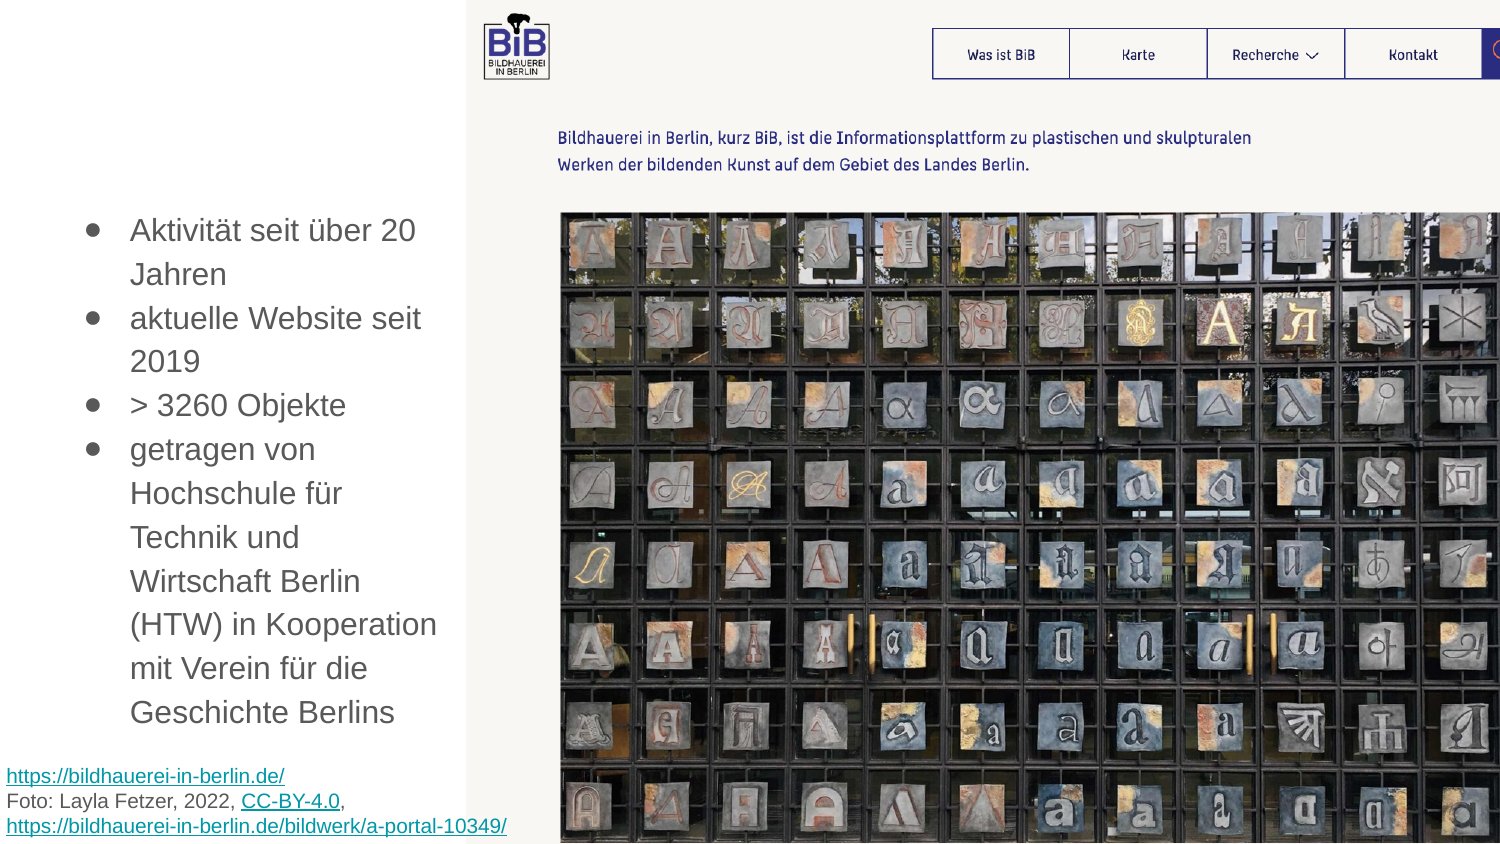

#
Aktivität seit über 20 Jahren
aktuelle Website seit 2019
> 3260 Objekte
getragen von Hochschule für Technik und Wirtschaft Berlin (HTW) in Kooperation mit Verein für die Geschichte Berlins
https://bildhauerei-in-berlin.de/
Foto: Layla Fetzer, 2022, CC-BY-4.0, https://bildhauerei-in-berlin.de/bildwerk/a-portal-10349/